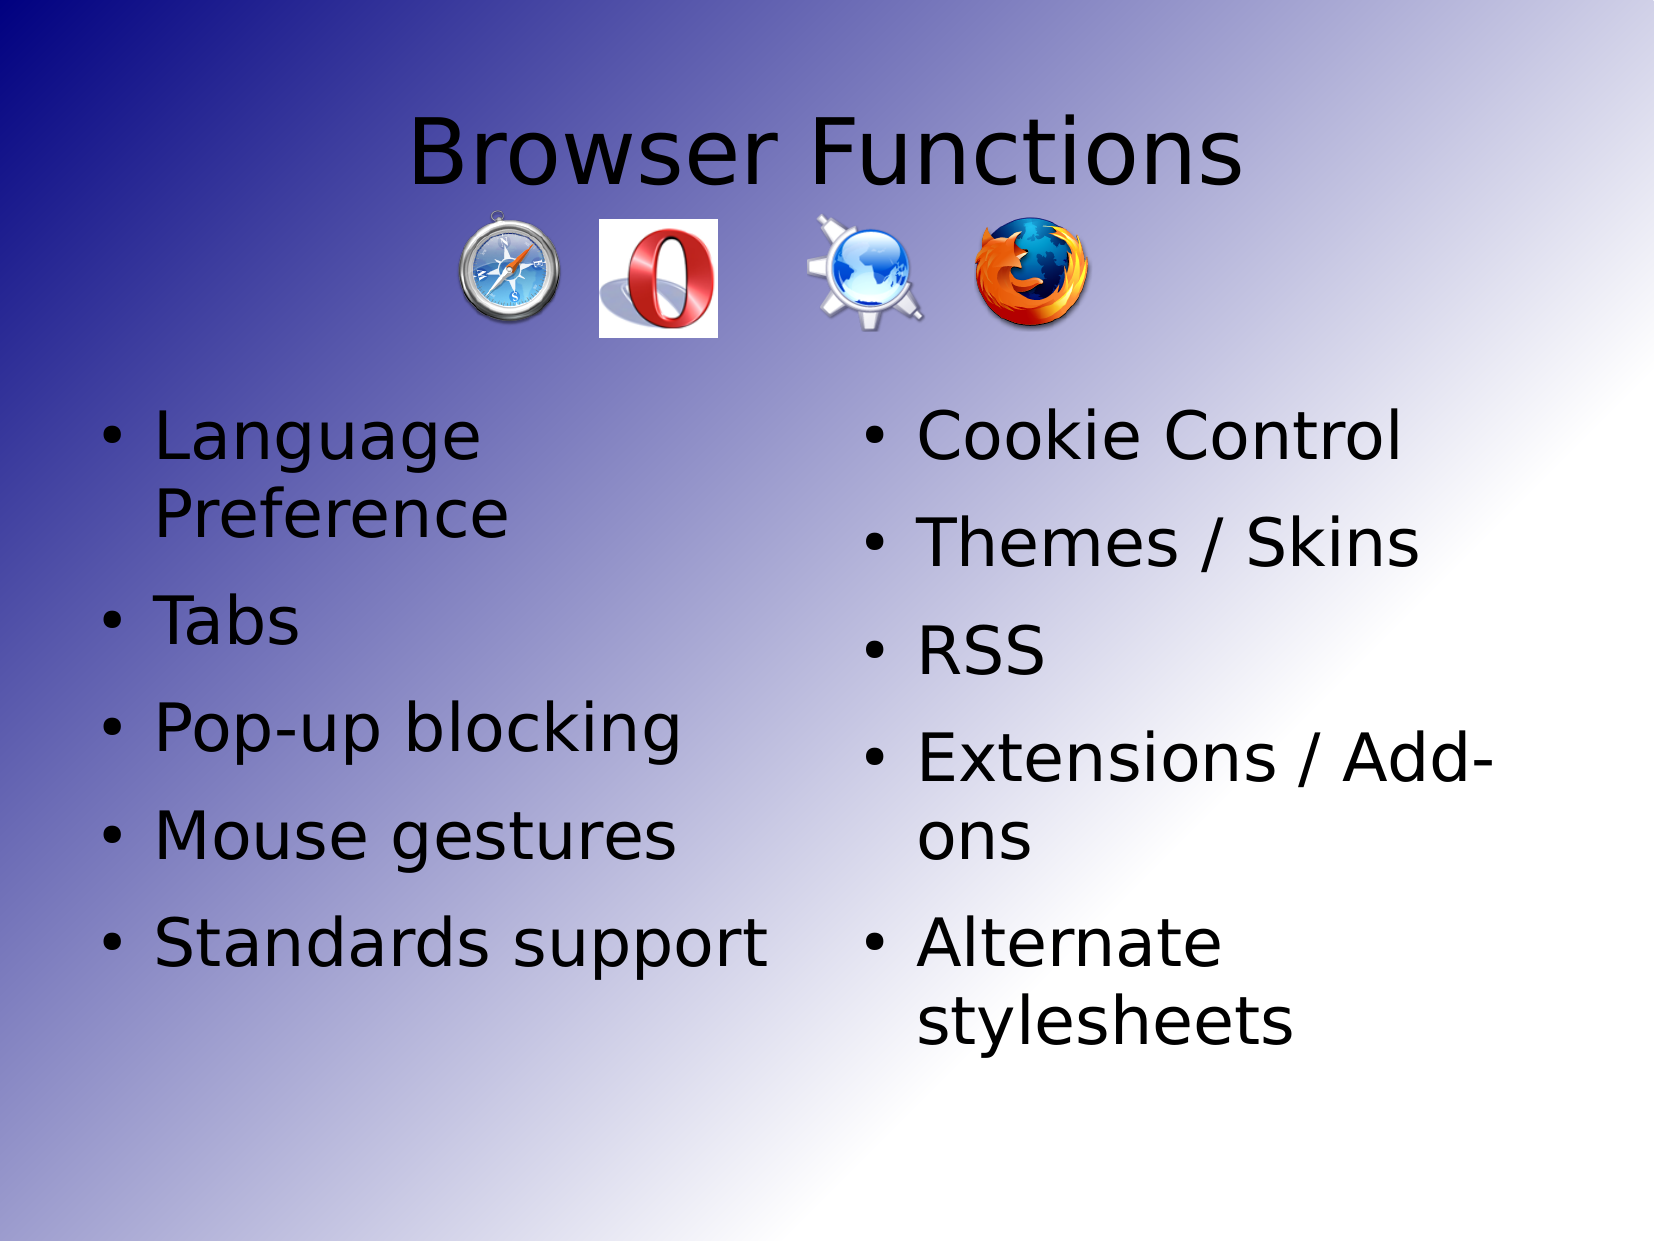

# Browser Functions
Language Preference
Tabs
Pop-up blocking
Mouse gestures
Standards support
Cookie Control
Themes / Skins
RSS
Extensions / Add-ons
Alternate stylesheets